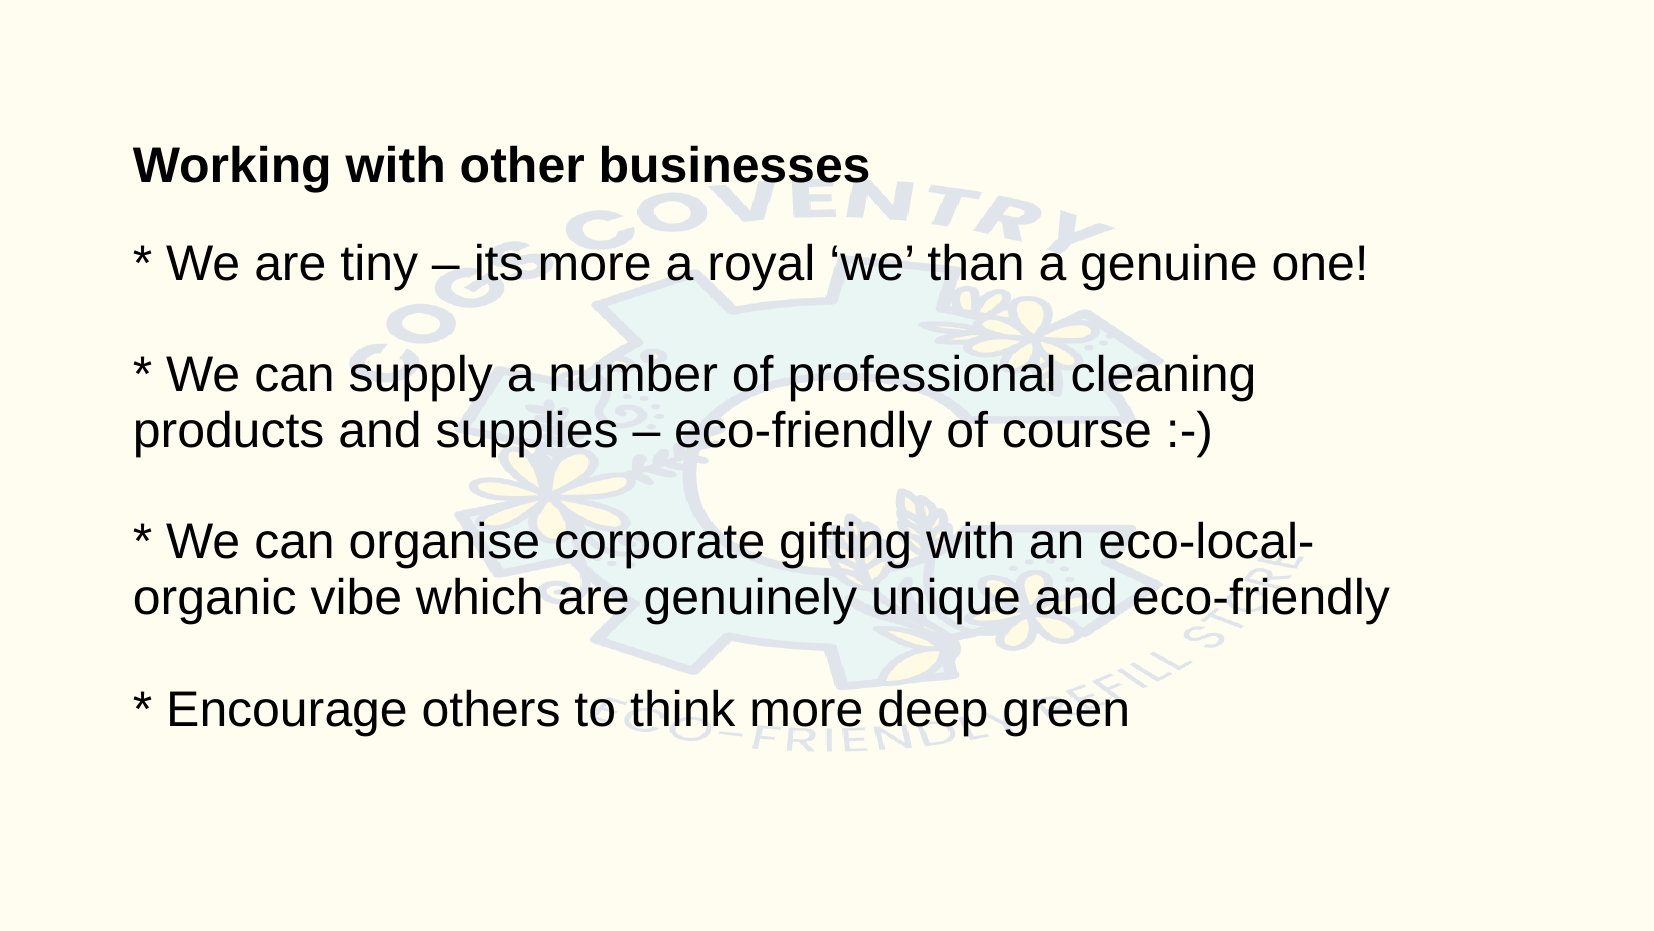

Working with other businesses
* We are tiny – its more a royal ‘we’ than a genuine one!
* We can supply a number of professional cleaning products and supplies – eco-friendly of course :-)
* We can organise corporate gifting with an eco-local-organic vibe which are genuinely unique and eco-friendly
* Encourage others to think more deep green